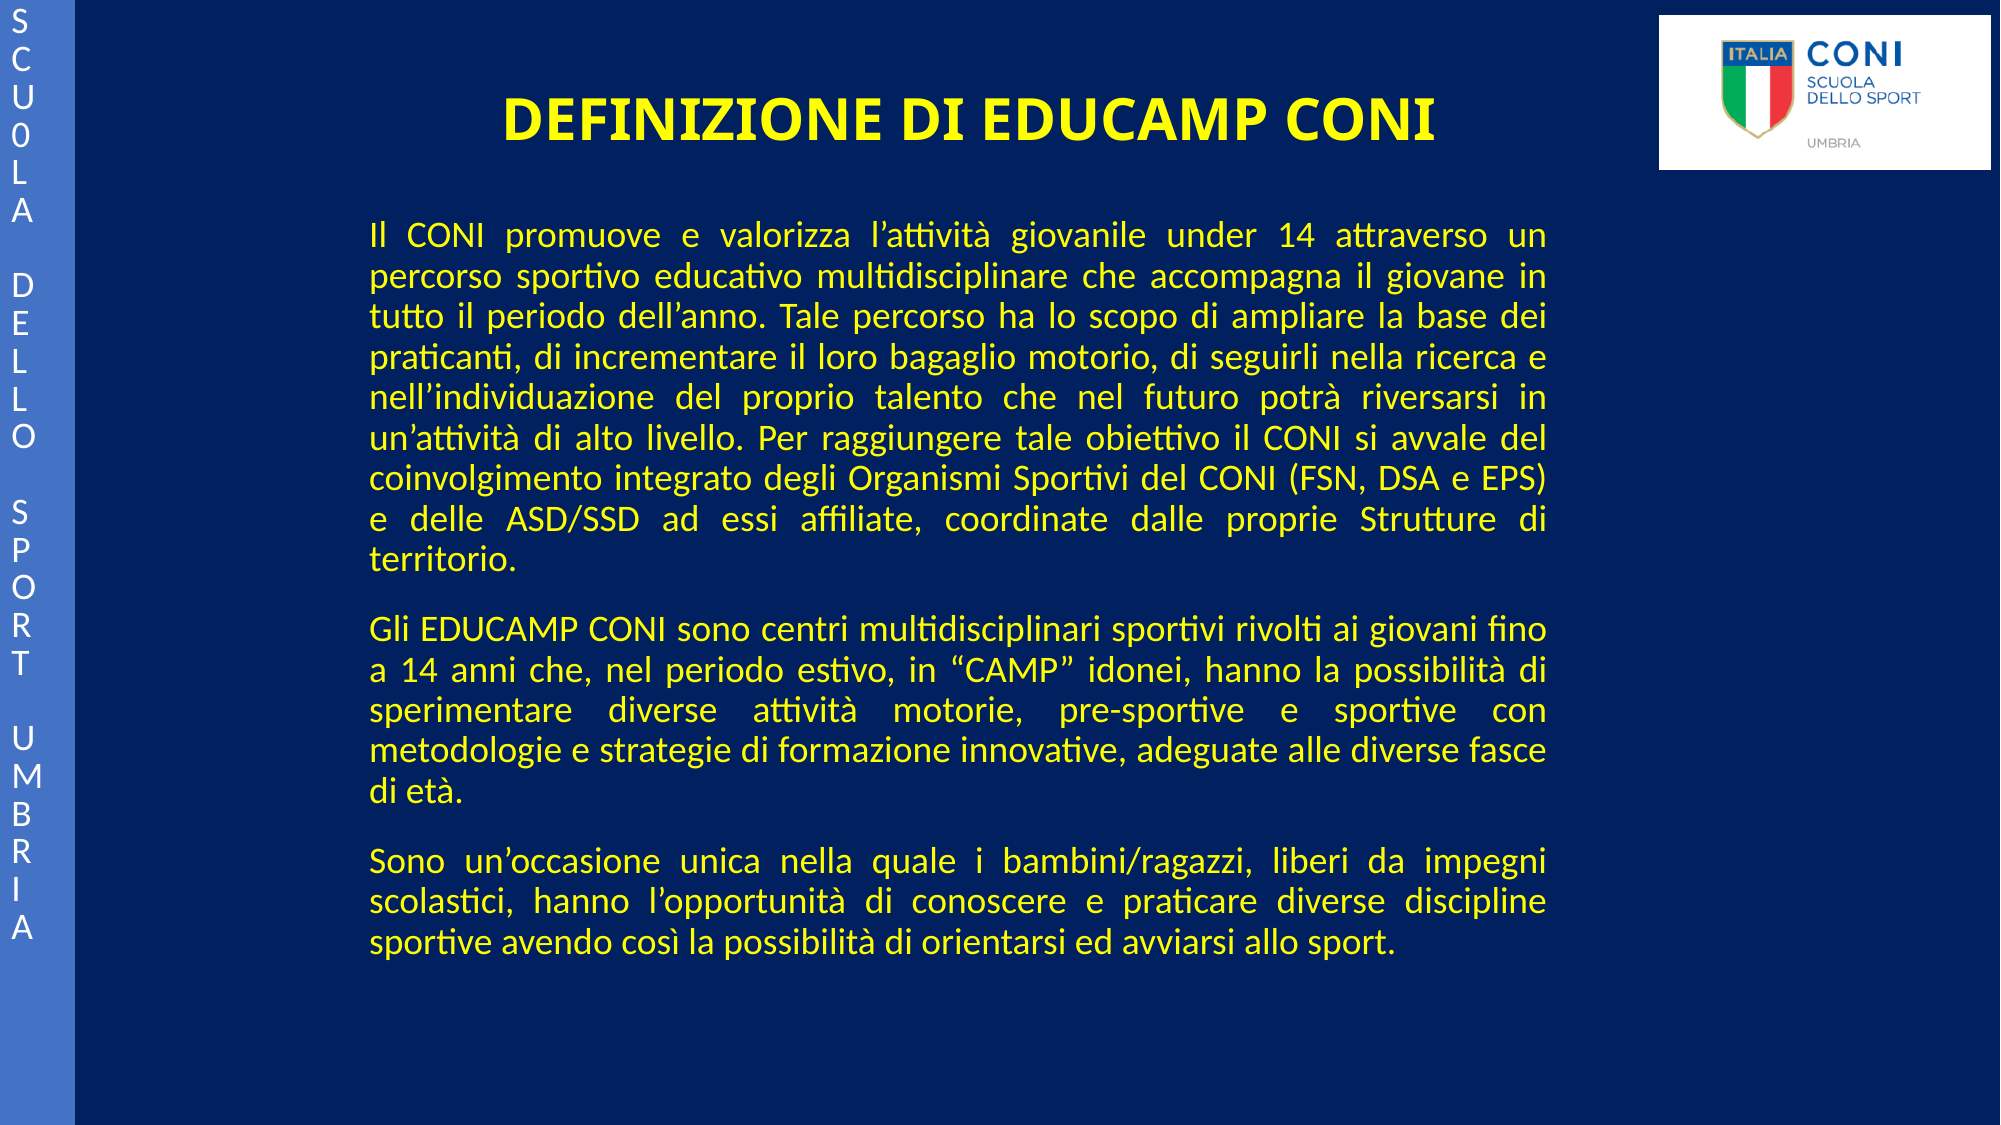

| S C U  0 L A D E L L O S P O R T U M B R I A |
| --- |
# DEFINIZIONE DI EDUCAMP CONI
Il CONI promuove e valorizza l’attività giovanile under 14 attraverso un percorso sportivo educativo multidisciplinare che accompagna il giovane in tutto il periodo dell’anno. Tale percorso ha lo scopo di ampliare la base dei praticanti, di incrementare il loro bagaglio motorio, di seguirli nella ricerca e nell’individuazione del proprio talento che nel futuro potrà riversarsi in un’attività di alto livello. Per raggiungere tale obiettivo il CONI si avvale del coinvolgimento integrato degli Organismi Sportivi del CONI (FSN, DSA e EPS) e delle ASD/SSD ad essi affiliate, coordinate dalle proprie Strutture di territorio.
Gli EDUCAMP CONI sono centri multidisciplinari sportivi rivolti ai giovani fino a 14 anni che, nel periodo estivo, in “CAMP” idonei, hanno la possibilità di sperimentare diverse attività motorie, pre-sportive e sportive con metodologie e strategie di formazione innovative, adeguate alle diverse fasce di età.
Sono un’occasione unica nella quale i bambini/ragazzi, liberi da impegni scolastici, hanno l’opportunità di conoscere e praticare diverse discipline sportive avendo così la possibilità di orientarsi ed avviarsi allo sport.